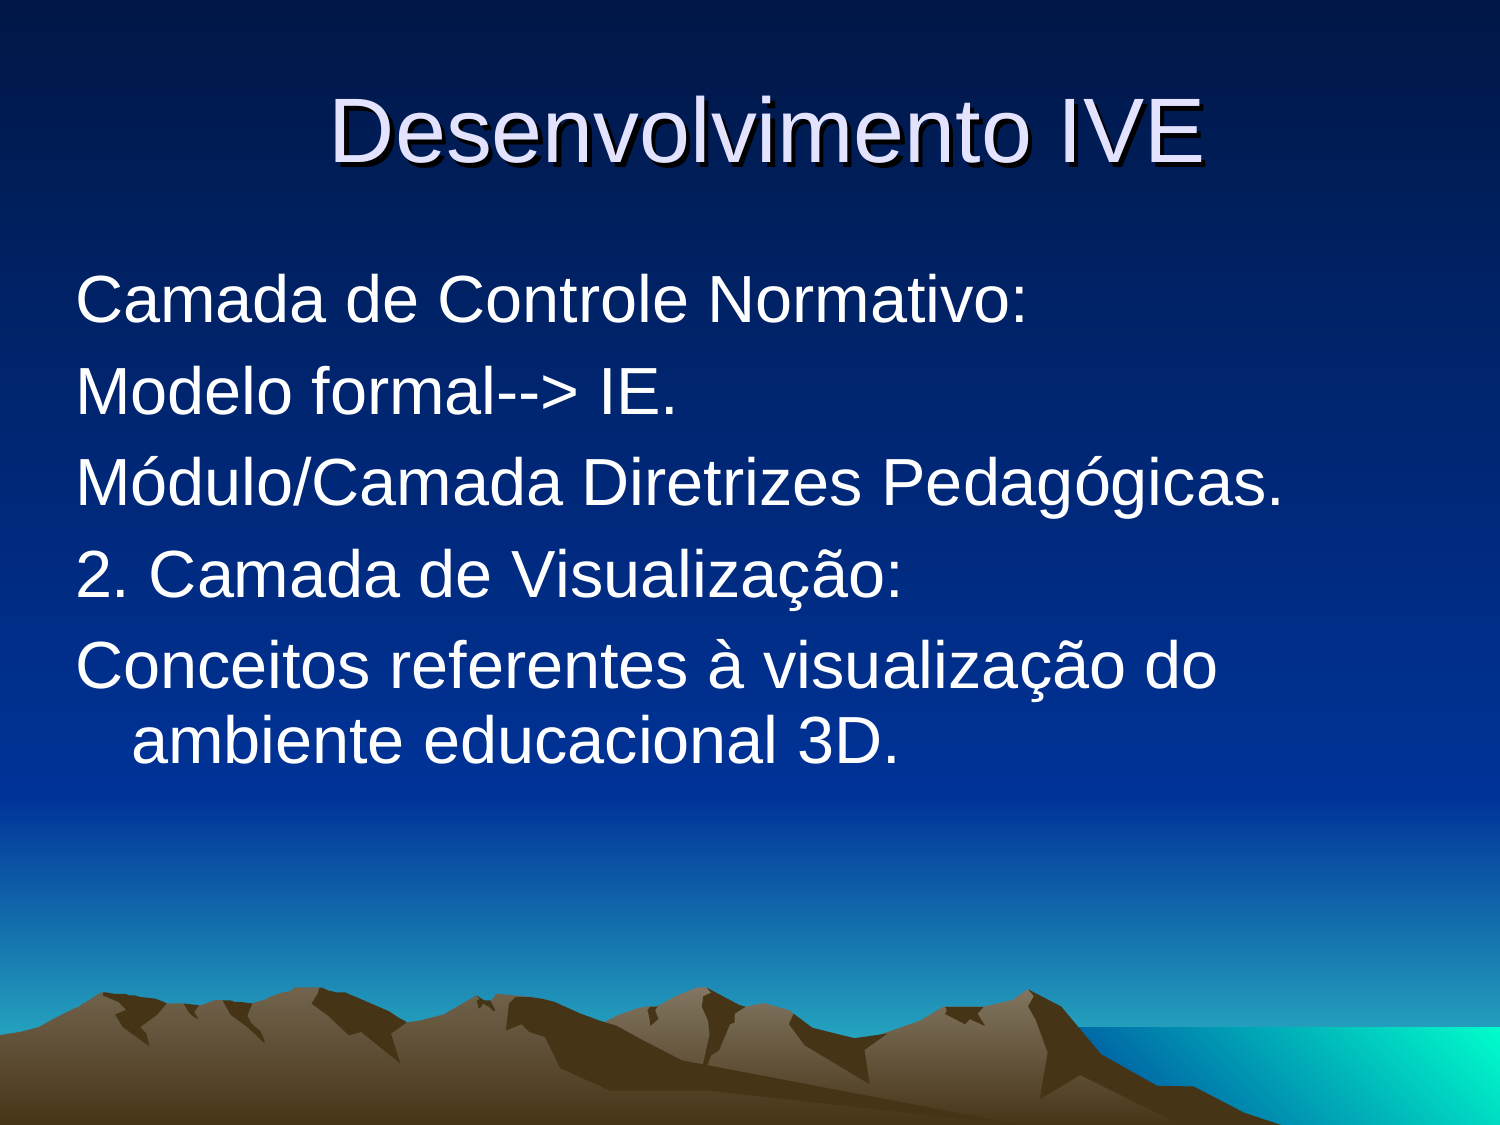

# Desenvolvimento IVE
Camada de Controle Normativo:
Modelo formal--> IE.
Módulo/Camada Diretrizes Pedagógicas.
2. Camada de Visualização:
Conceitos referentes à visualização do ambiente educacional 3D.